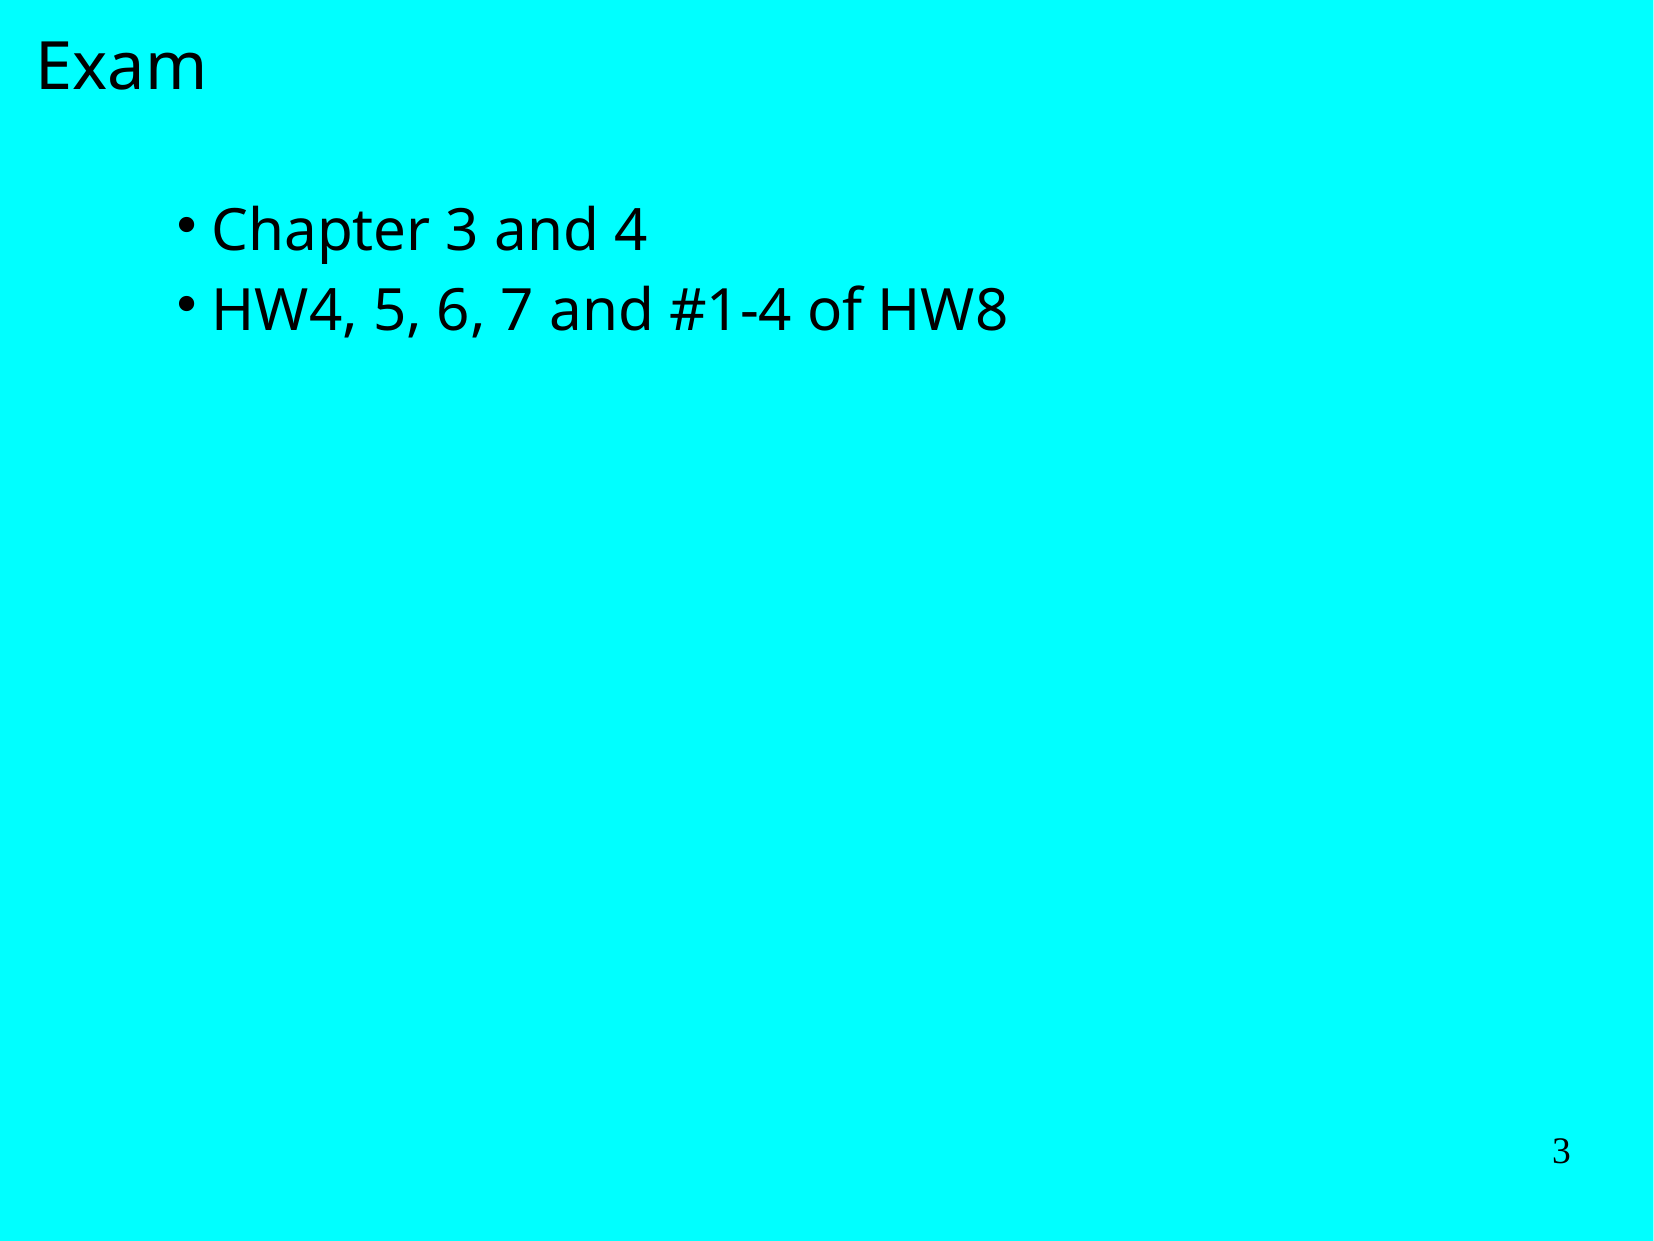

Exam
Chapter 3 and 4
HW4, 5, 6, 7 and #1-4 of HW8
3